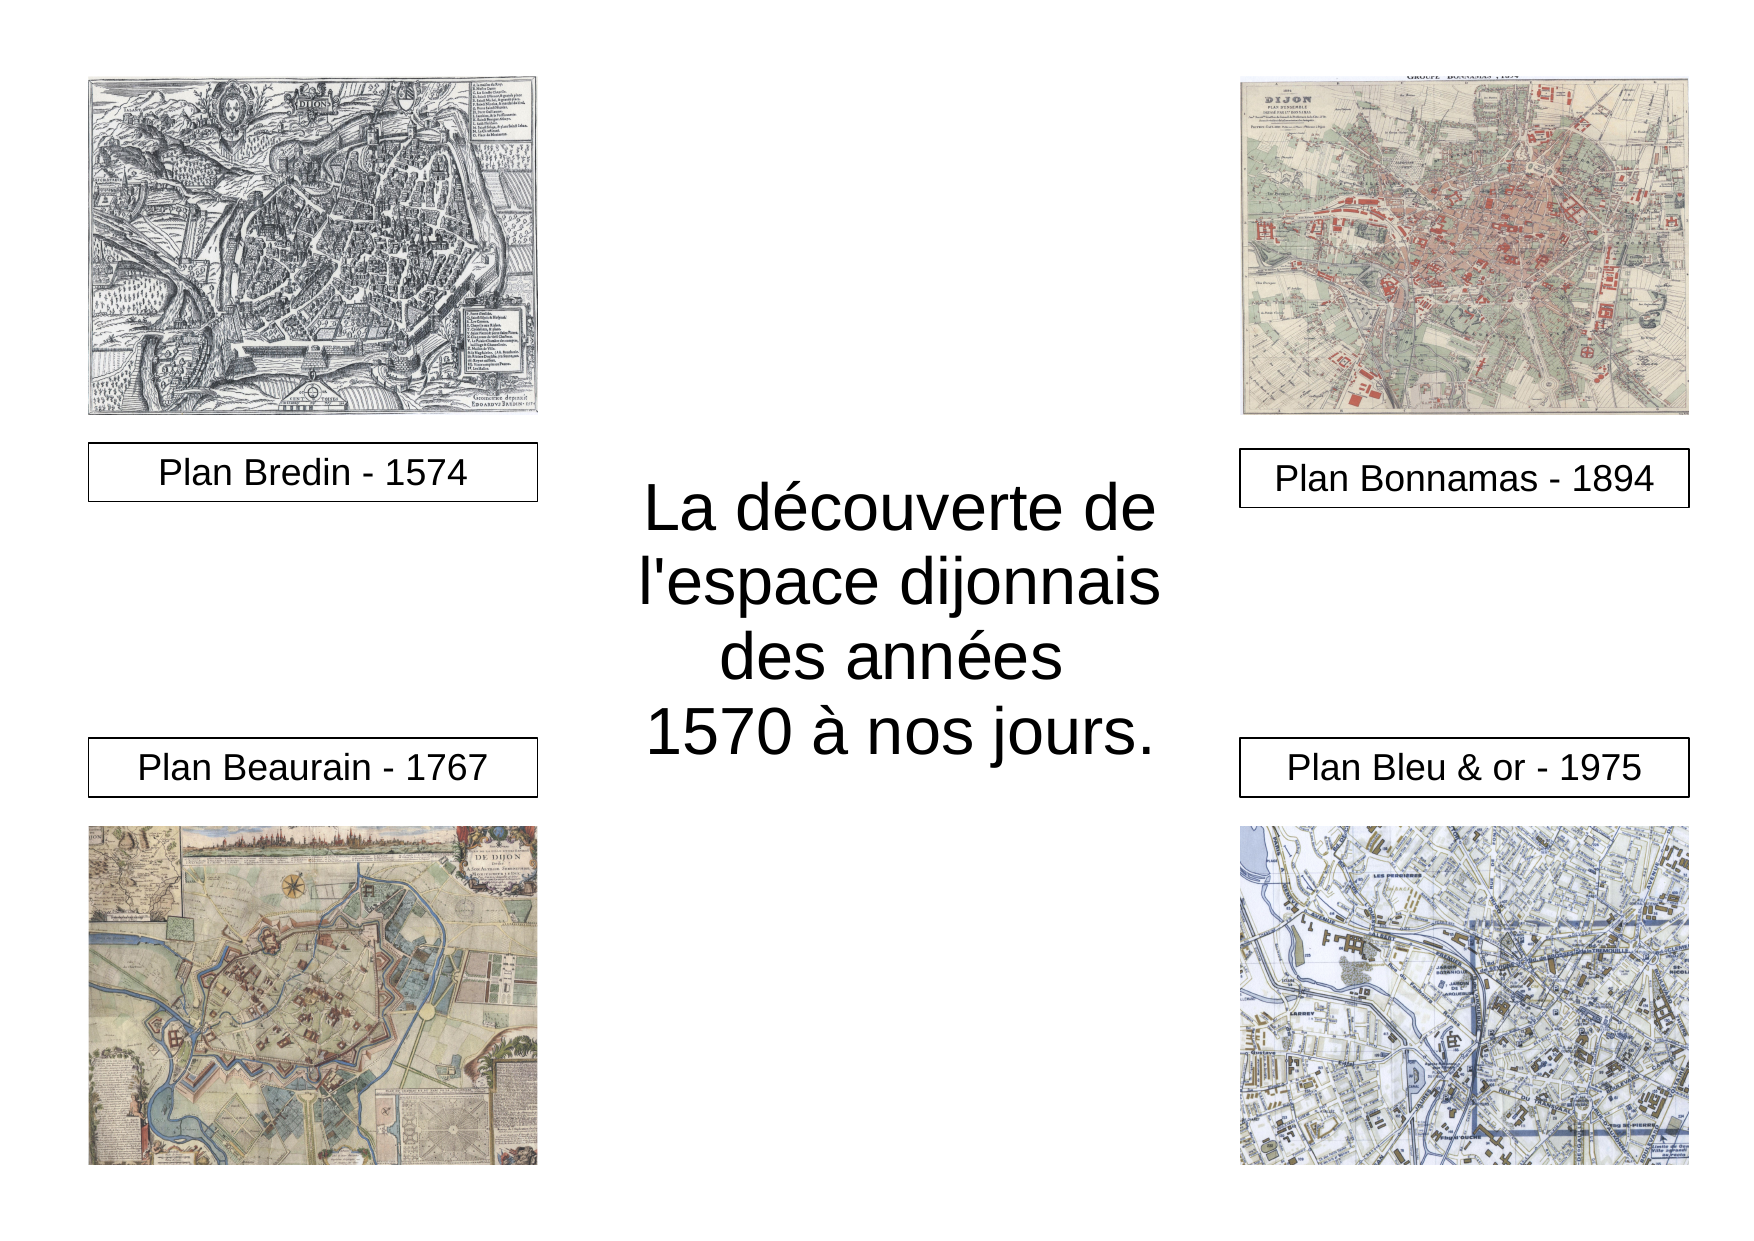

Plan Bredin - 1574
Plan Bonnamas - 1894
La découverte de l'espace dijonnais
des années
1570 à nos jours.
Plan Beaurain - 1767
Plan Bleu & or - 1975